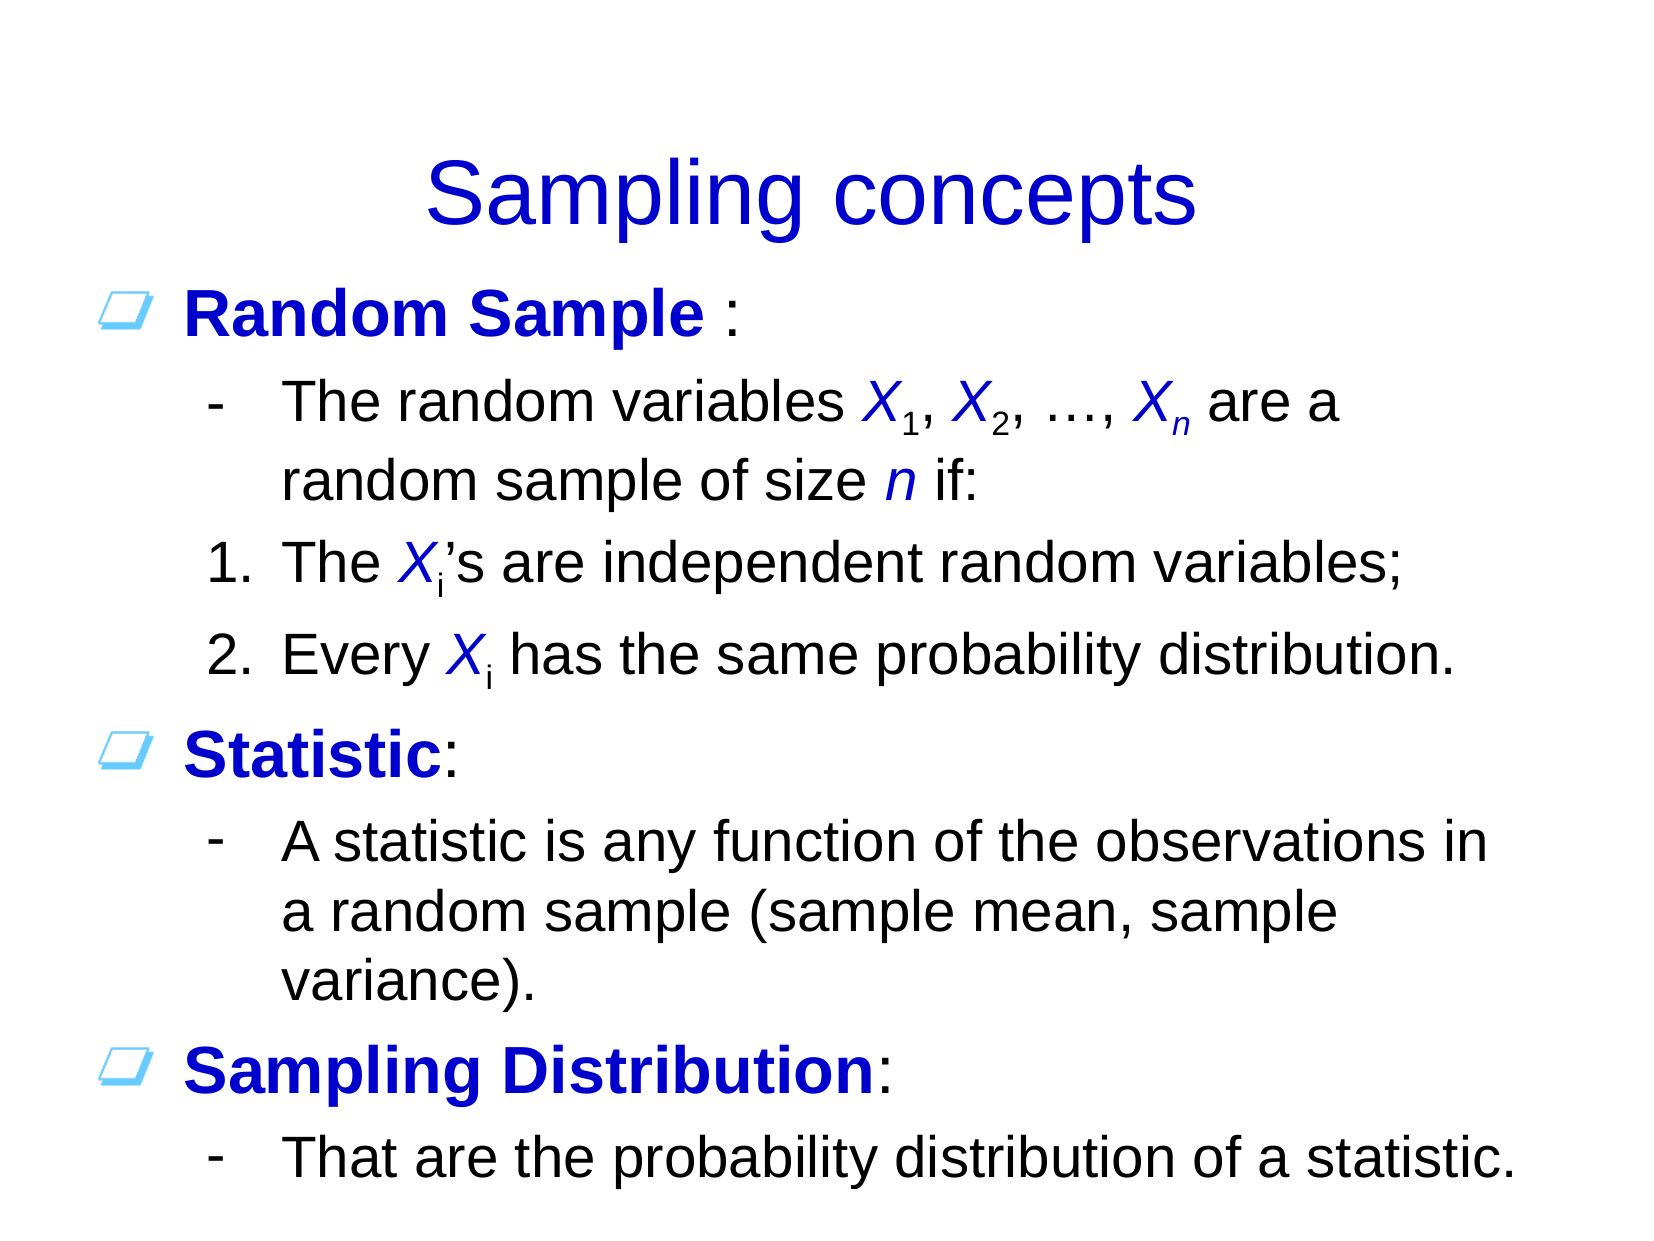

# Sampling concepts
Random Sample :
The random variables X1, X2, …, Xn are a random sample of size n if:
The Xi’s are independent random variables;
Every Xi has the same probability distribution.
Statistic:
A statistic is any function of the observations in a random sample (sample mean, sample variance).
Sampling Distribution:
That are the probability distribution of a statistic.